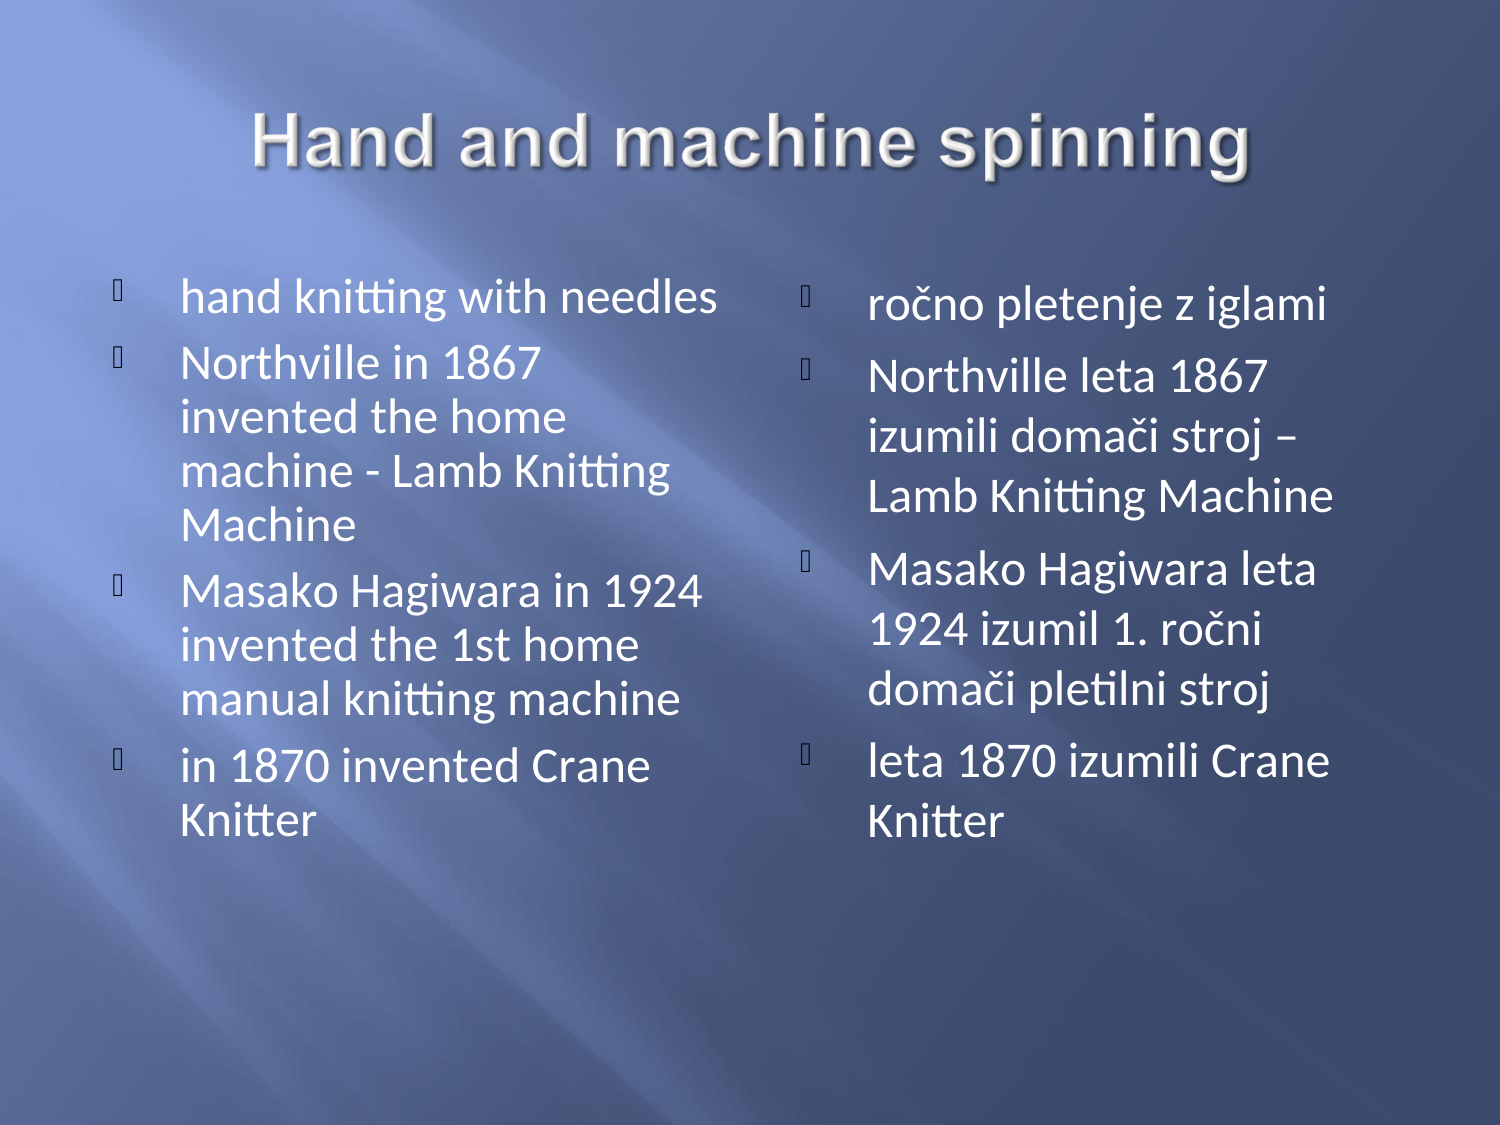

# hand knitting with needles
Northville in 1867 invented the home machine - Lamb Knitting Machine
Masako Hagiwara in 1924 invented the 1st home manual knitting machine
in 1870 invented Crane Knitter
ročno pletenje z iglami
Northville leta 1867 izumili domači stroj – Lamb Knitting Machine
Masako Hagiwara leta 1924 izumil 1. ročni domači pletilni stroj
leta 1870 izumili Crane Knitter